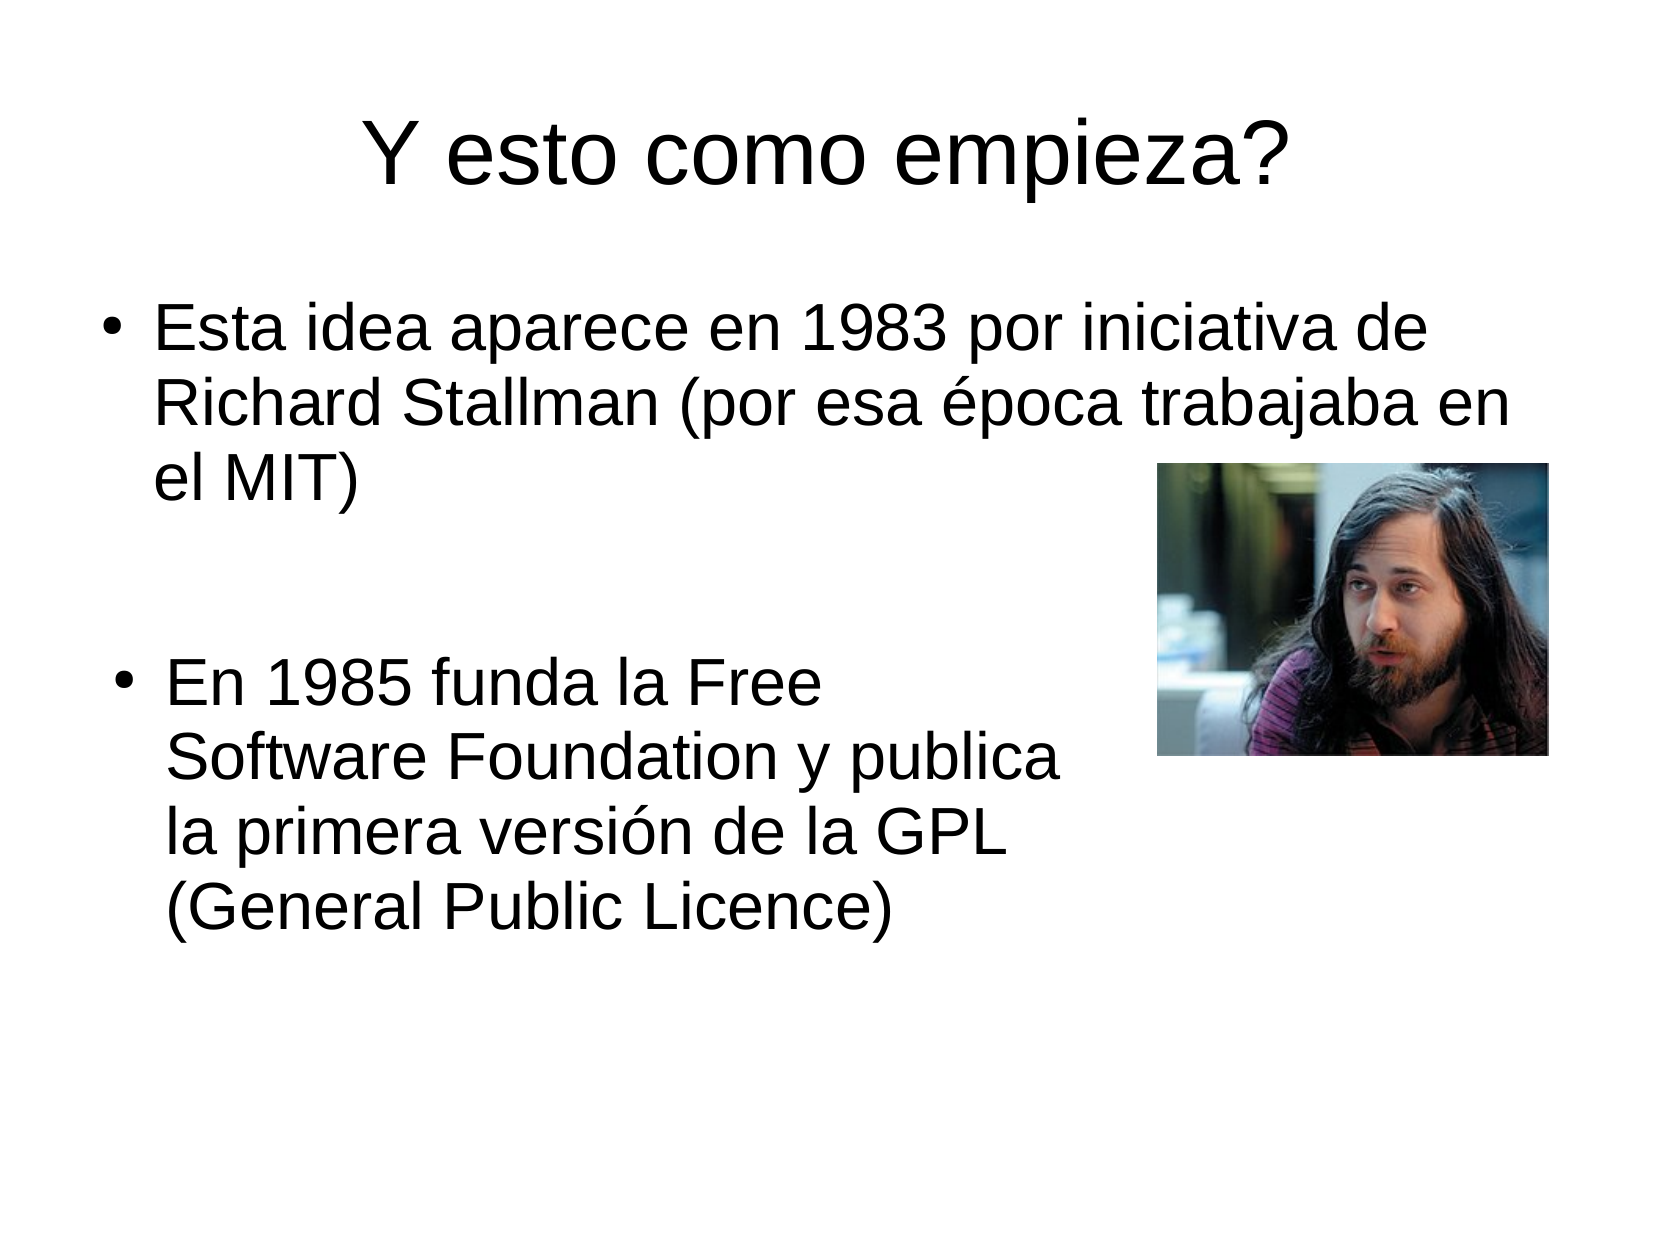

# Y esto como empieza?
Esta idea aparece en 1983 por iniciativa de Richard Stallman (por esa época trabajaba en el MIT)
En 1985 funda la Free Software Foundation y publica la primera versión de la GPL (General Public Licence)